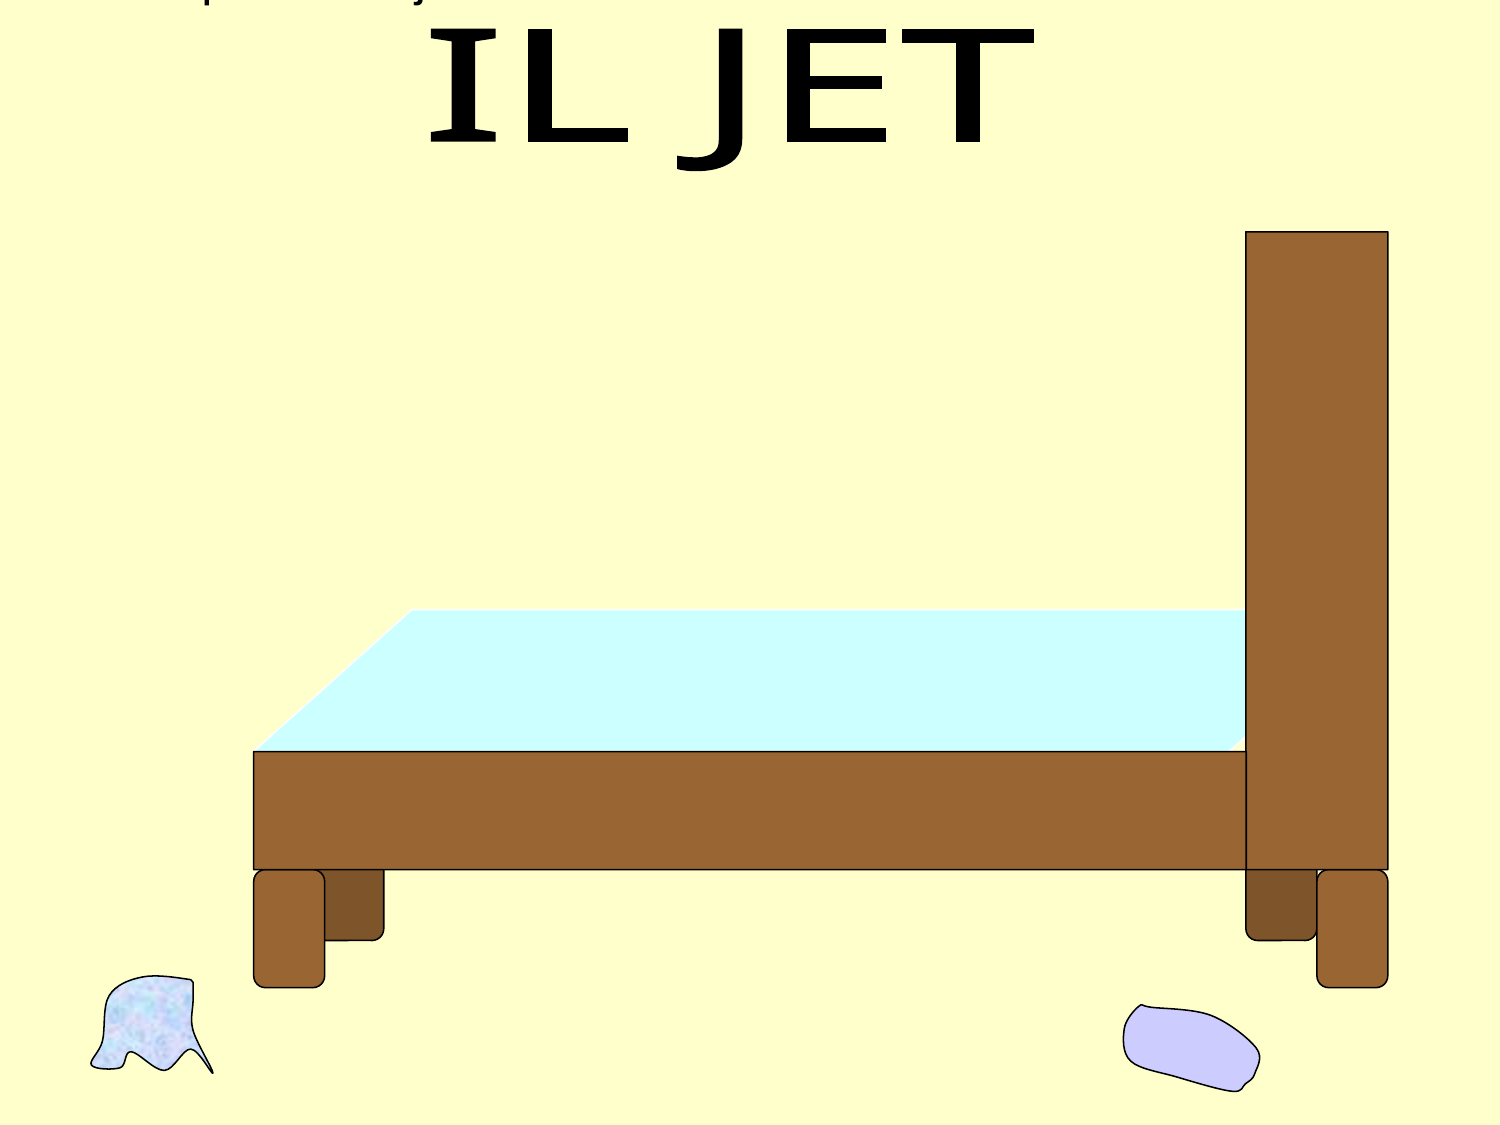

Ops! Fâs il jet di Toni.
IL JET